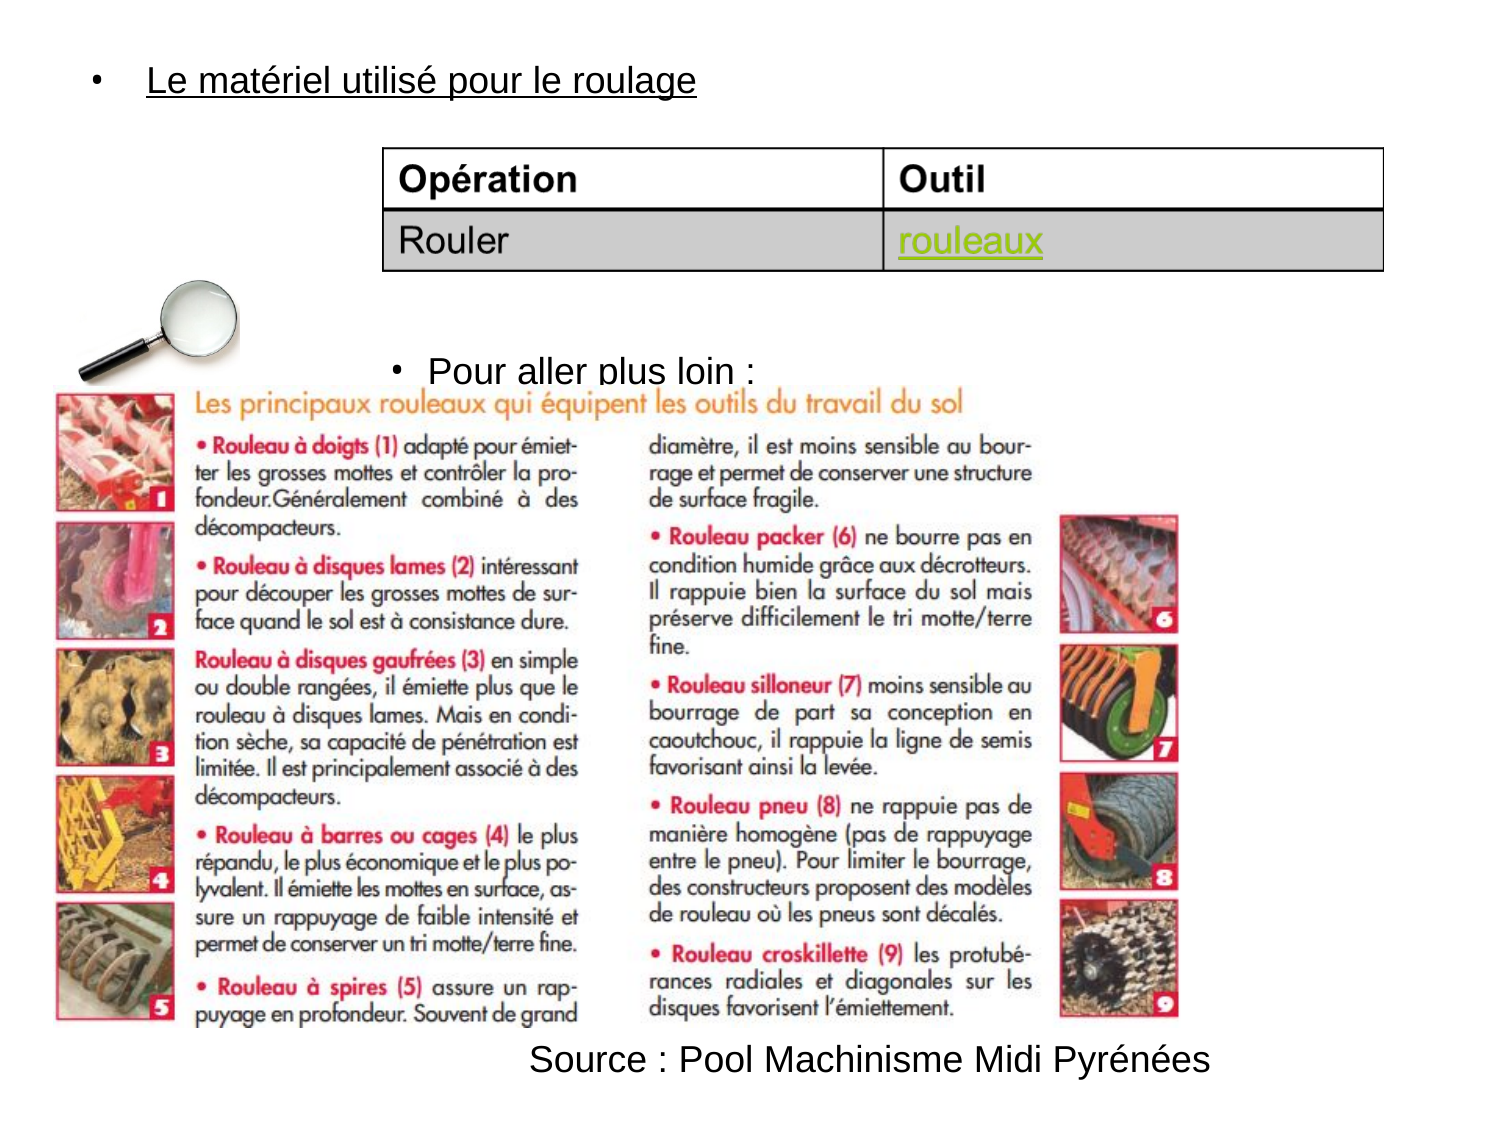

# Le matériel utilisé pour le roulage
Pour aller plus loin :
Source : Pool Machinisme Midi Pyrénées